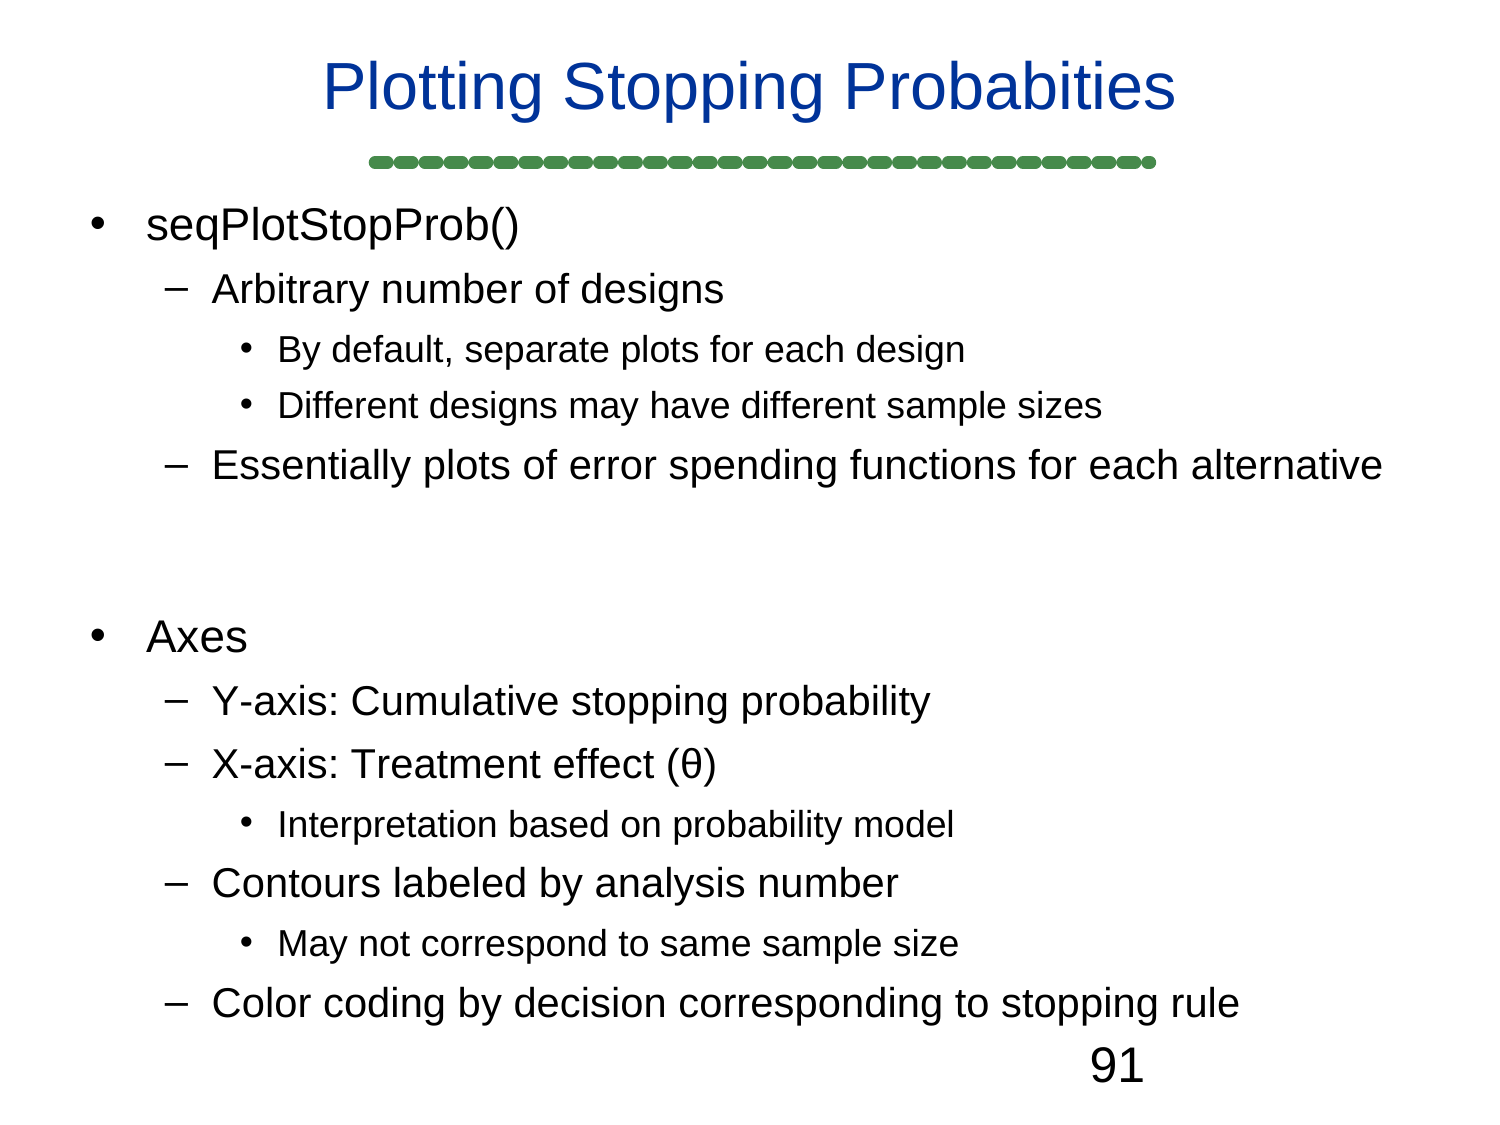

# Plotting Stopping Probabities
seqPlotStopProb()
Arbitrary number of designs
By default, separate plots for each design
Different designs may have different sample sizes
Essentially plots of error spending functions for each alternative
Axes
Y-axis: Cumulative stopping probability
X-axis: Treatment effect (θ)
Interpretation based on probability model
Contours labeled by analysis number
May not correspond to same sample size
Color coding by decision corresponding to stopping rule
91